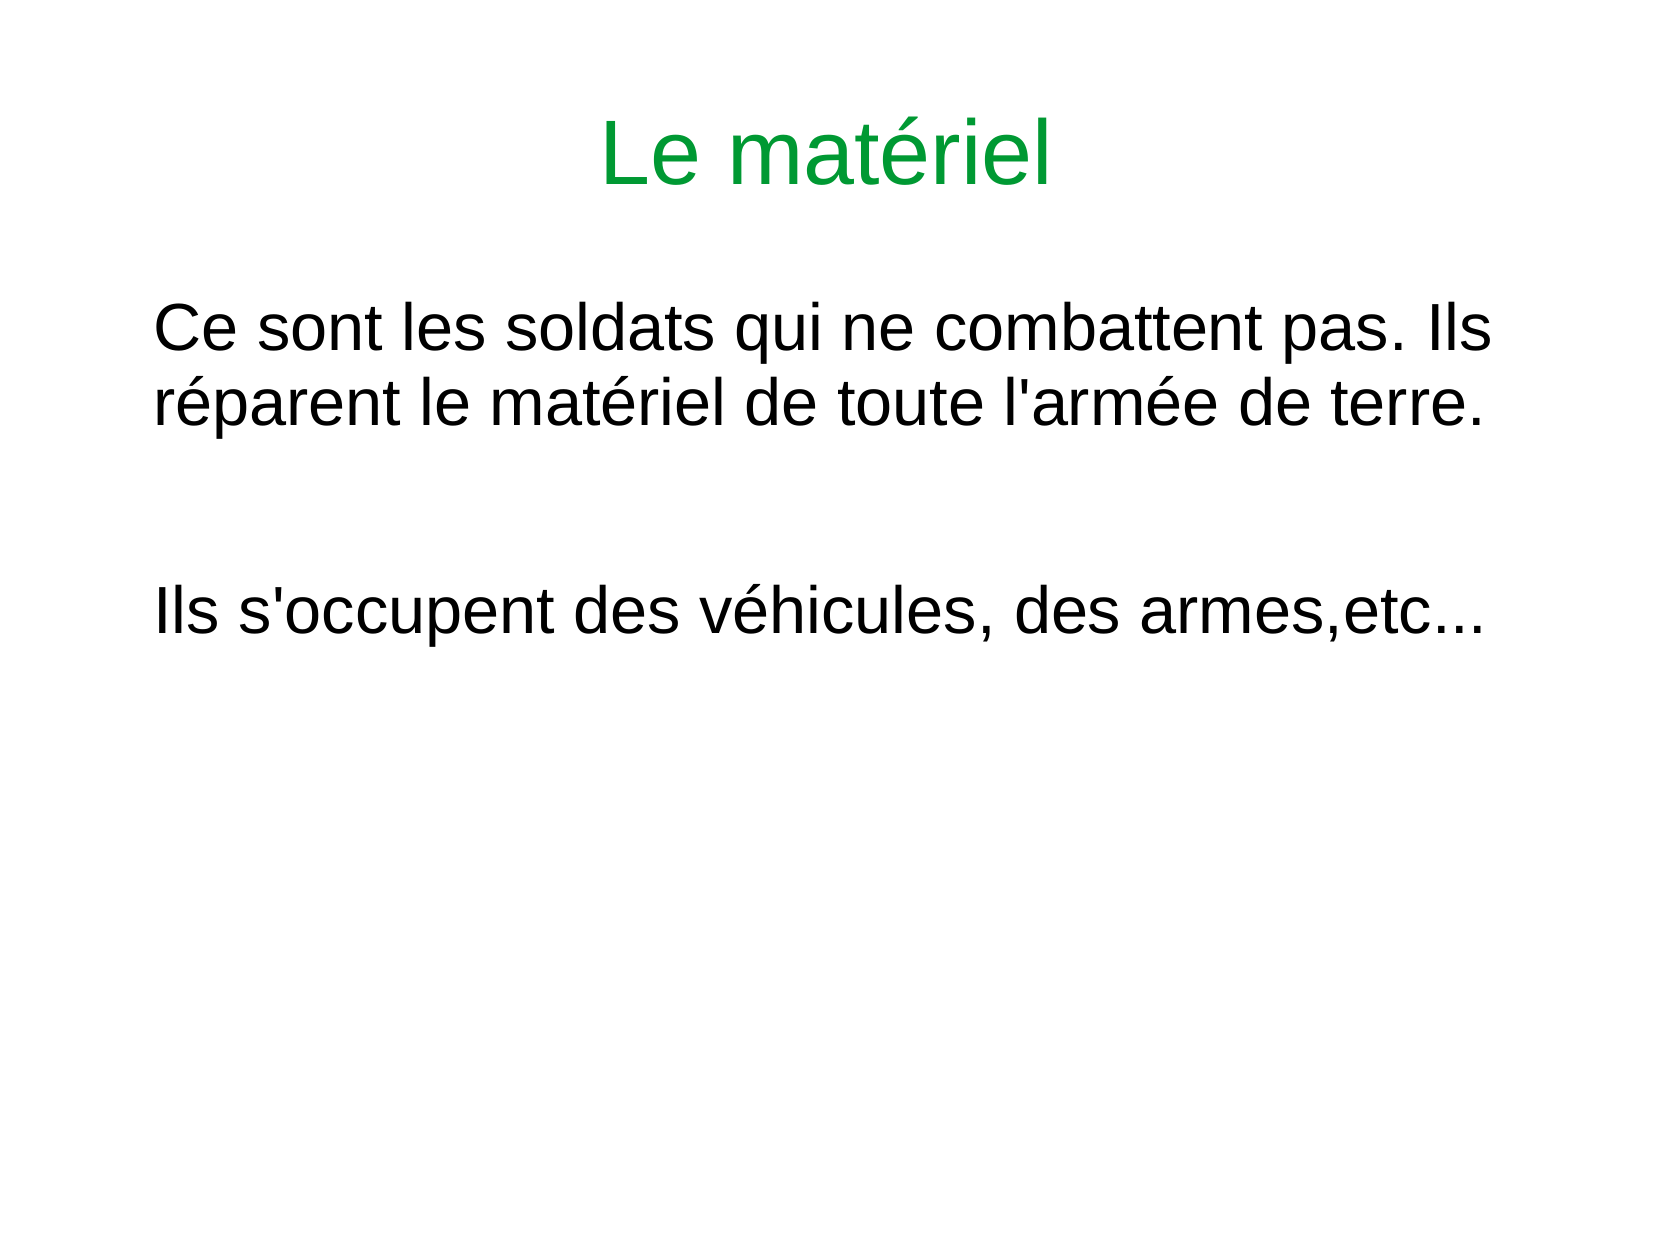

# Le matériel
Ce sont les soldats qui ne combattent pas. Ils réparent le matériel de toute l'armée de terre.
Ils s'occupent des véhicules, des armes,etc...